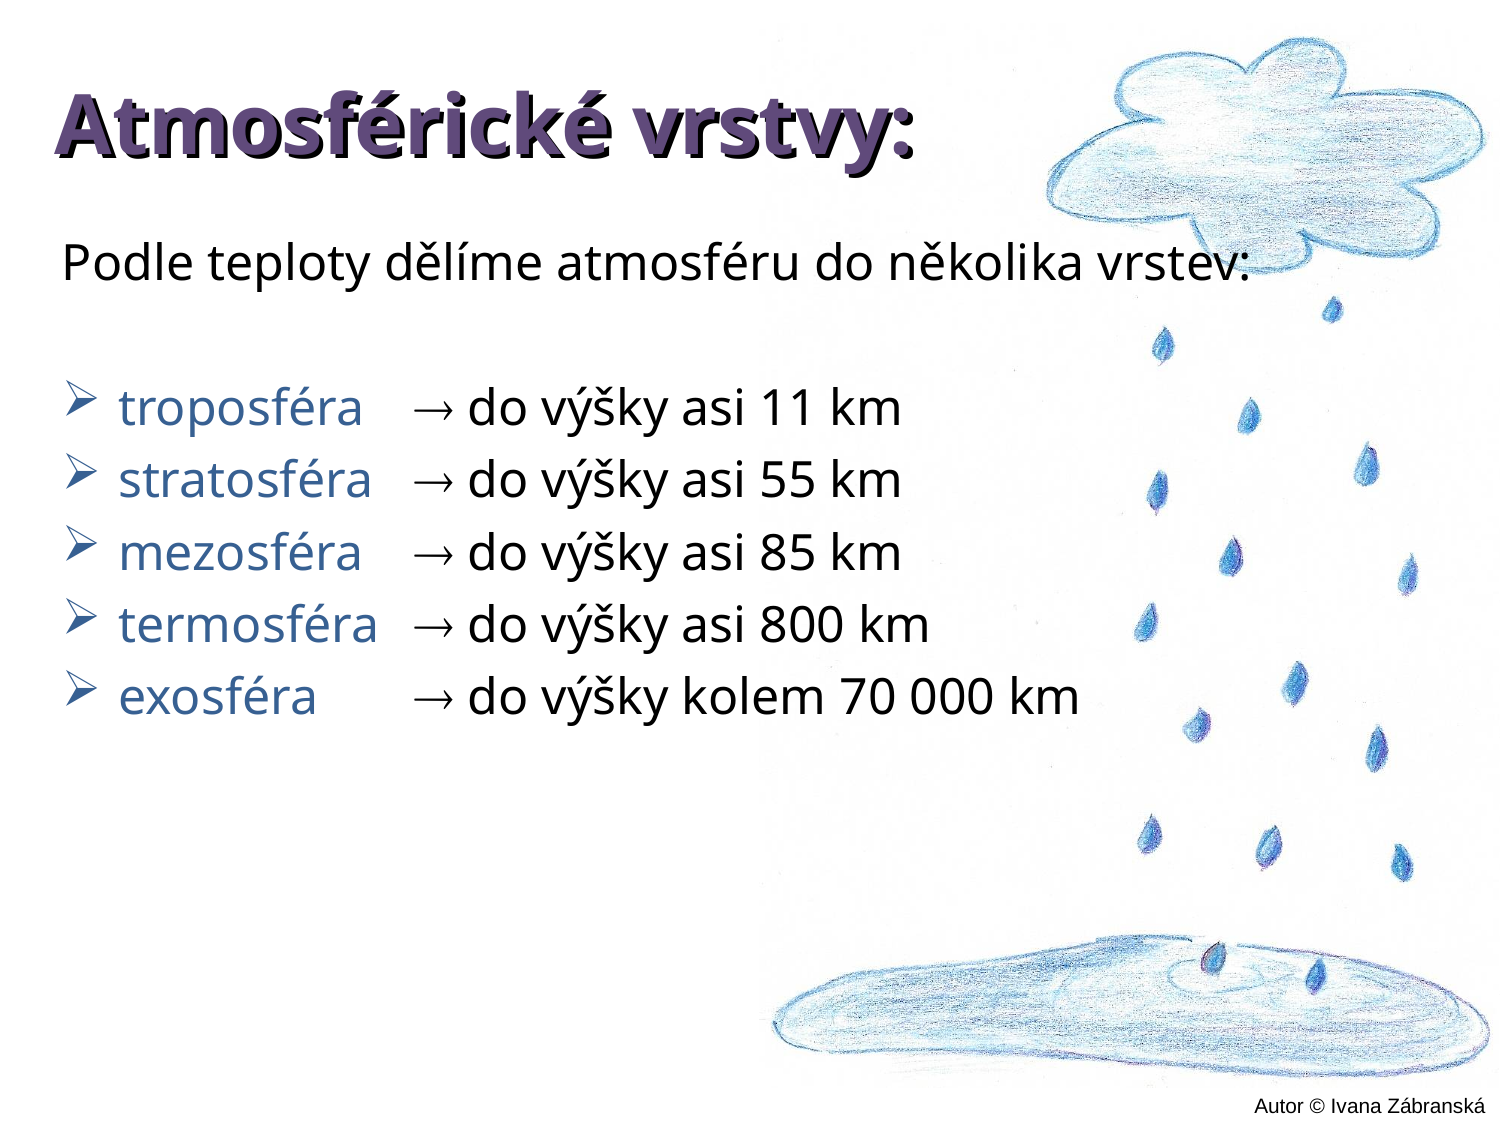

# Atmosférické vrstvy:
Podle teploty dělíme atmosféru do několika vrstev:
troposféra 	 do výšky asi 11 km
stratosféra	 do výšky asi 55 km
mezosféra	 do výšky asi 85 km
termosféra	 do výšky asi 800 km
exosféra	 do výšky kolem 70 000 km
Autor © Ivana Zábranská